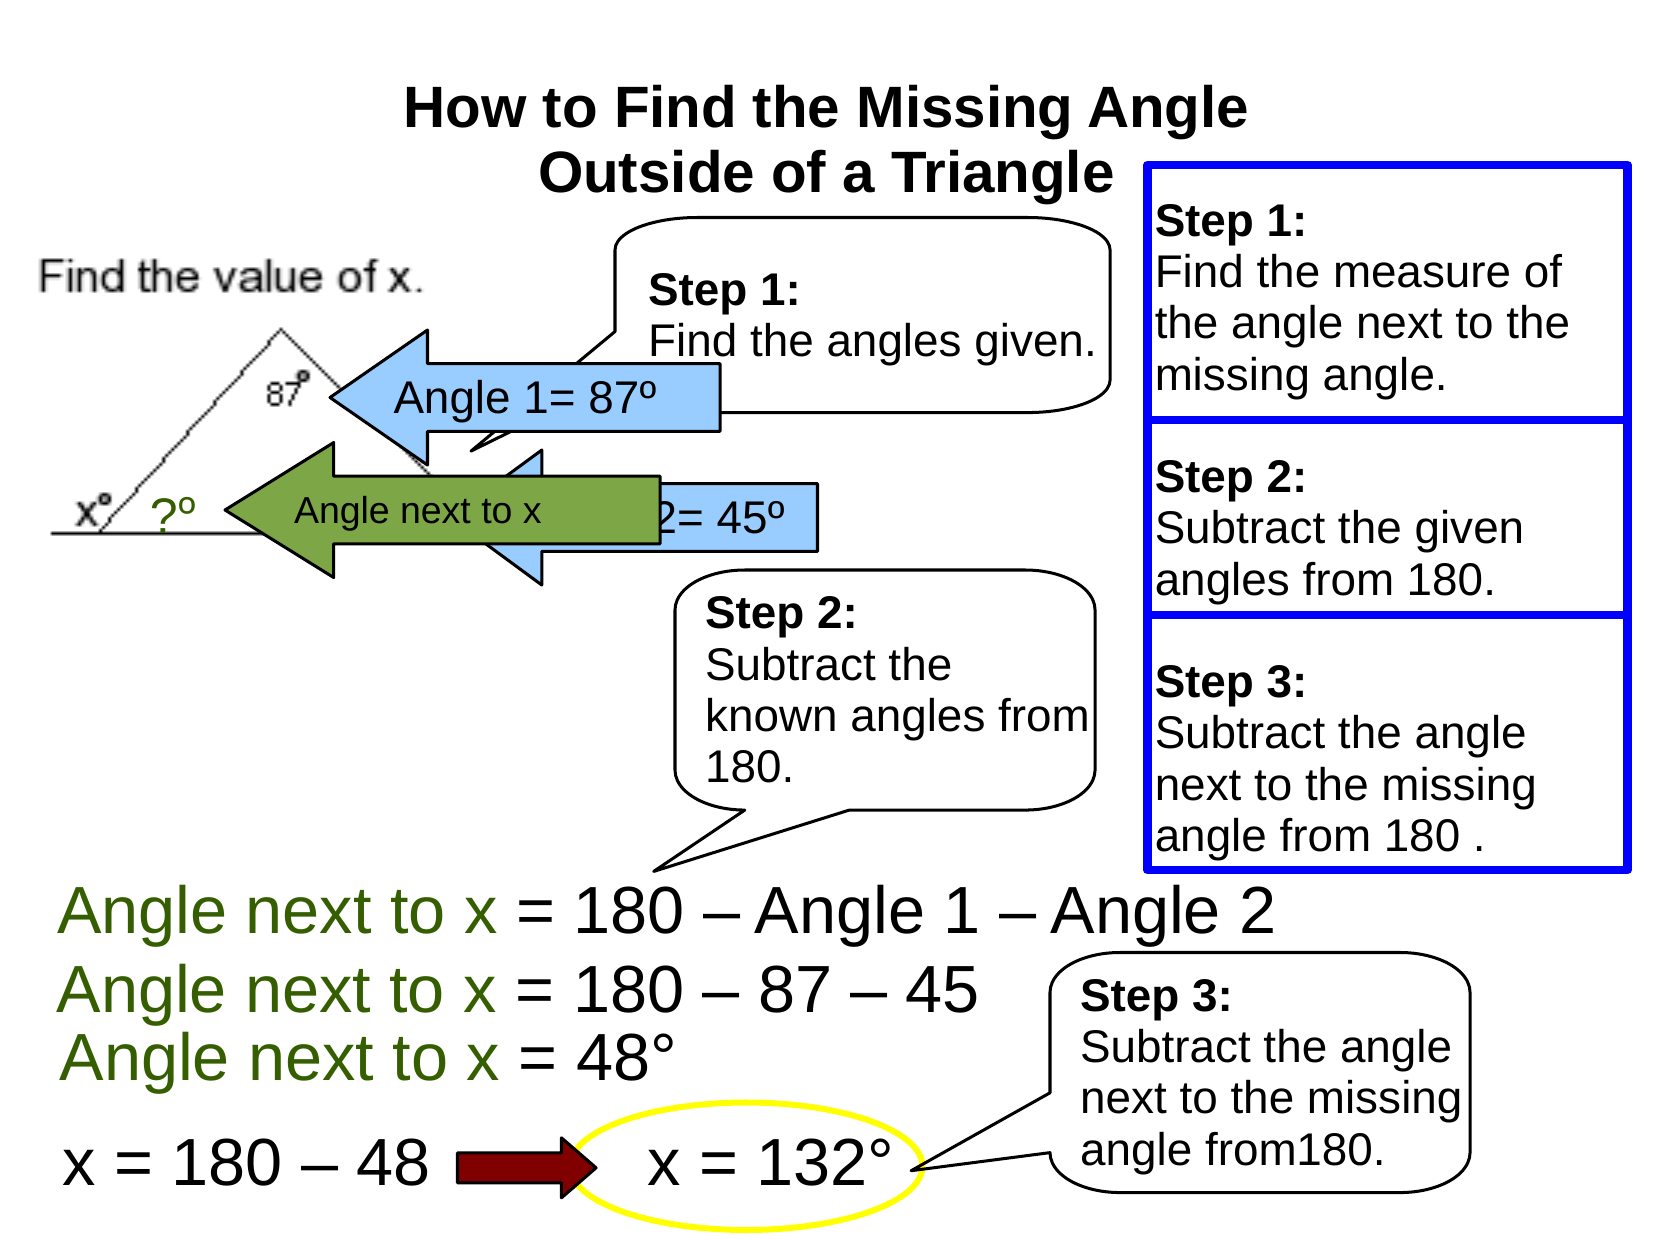

How to Find the Missing Angle Outside of a Triangle
Step 1:
Find the measure of the angle next to the missing angle.
Step 2:
Subtract the given angles from 180.
Step 3:
Subtract the angle next to the missing angle from 180 .
Step 1:
Find the angles given.
Angle 1= 87º
Angle next to x
Angle 2= 45º
?º
Step 2:
Subtract the
known angles from
180.
Angle next to x = 180 – Angle 1 – Angle 2
Angle next to x = 180 – 87 – 45
Step 3:
Subtract the angle
next to the missing
angle from180.
Angle next to x = 48°
 x = 132°
 x = 180 – 48